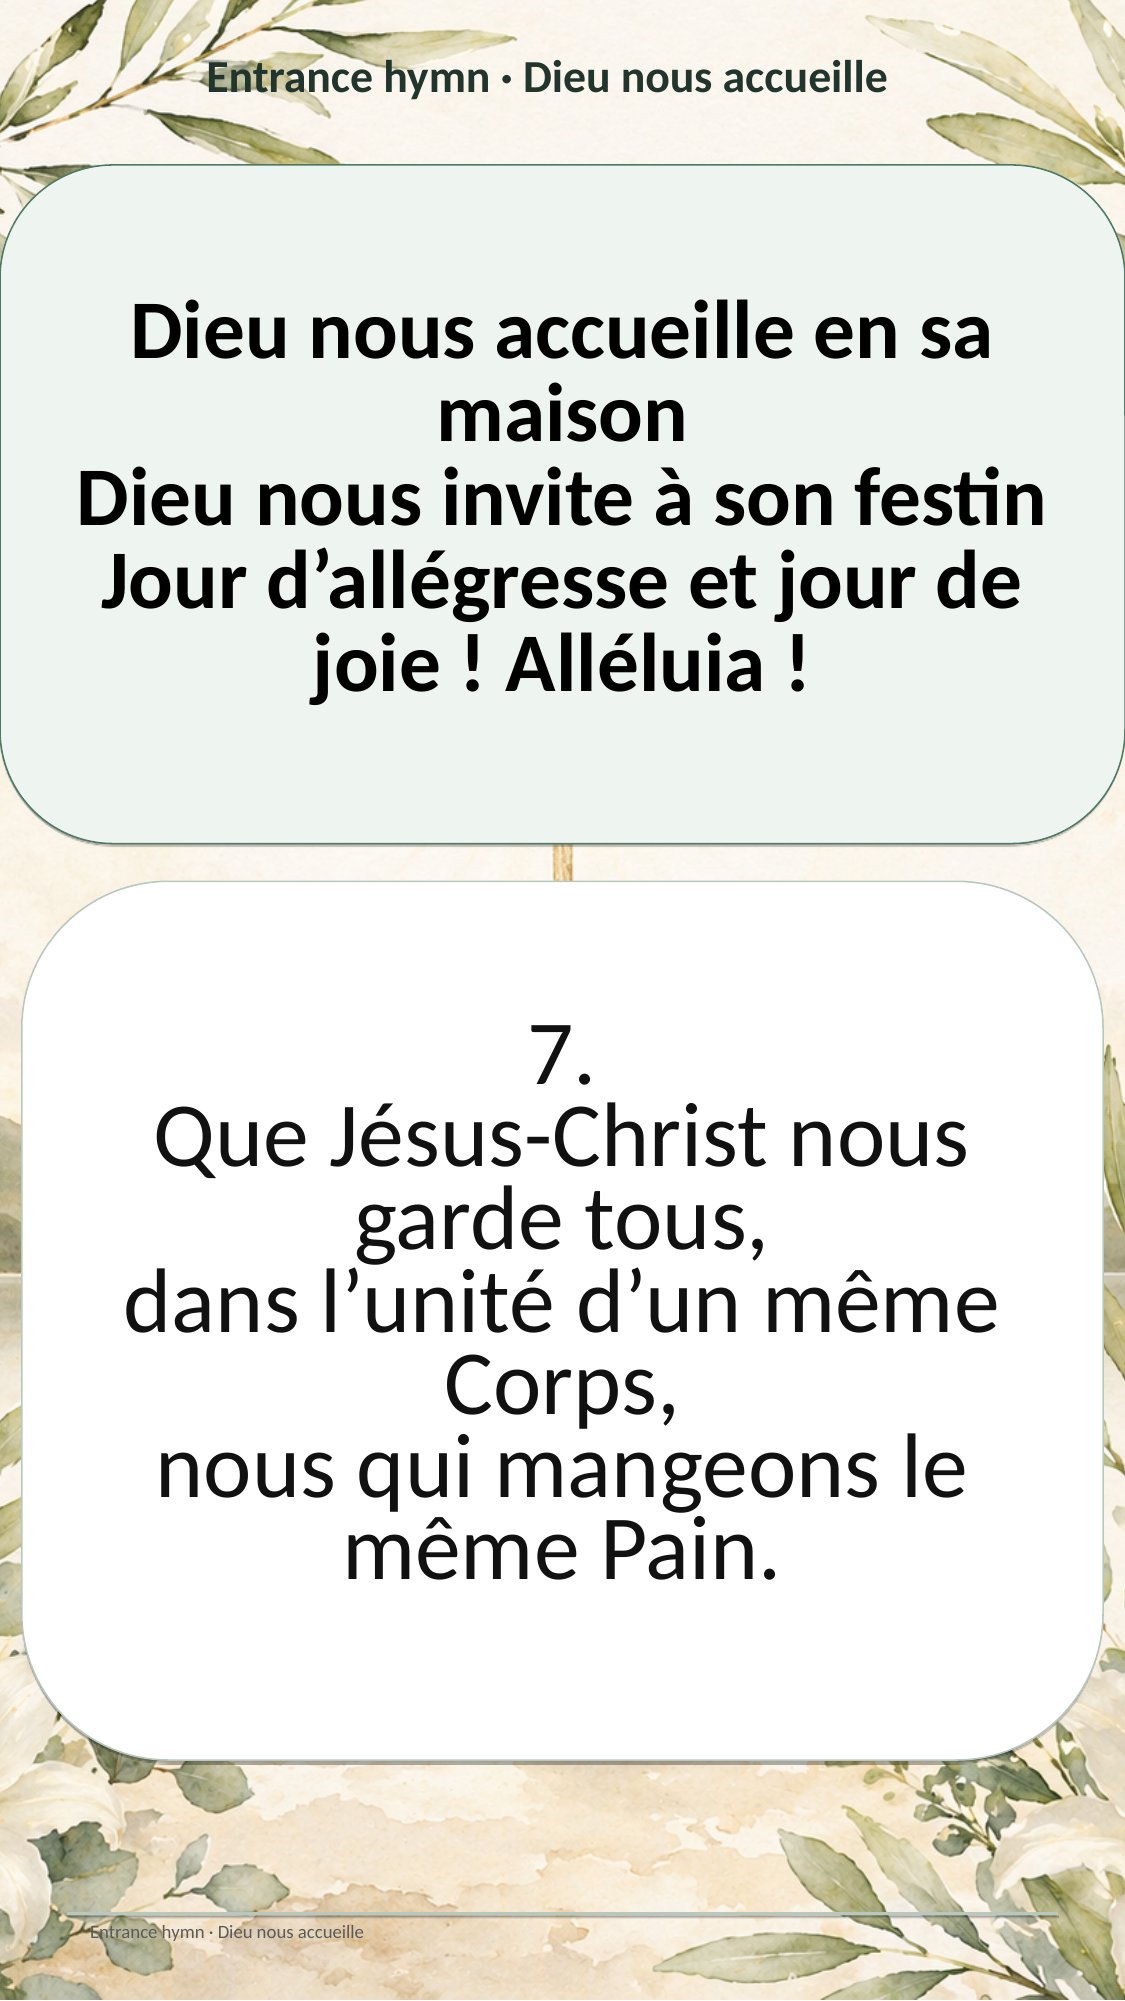

Entrance hymn · Dieu nous accueille
Dieu nous accueille en sa maison
Dieu nous invite à son festin
Jour d’allégresse et jour de joie ! Alléluia !
7.
Que Jésus-Christ nous garde tous,
dans l’unité d’un même Corps,
nous qui mangeons le même Pain.
Entrance hymn · Dieu nous accueille